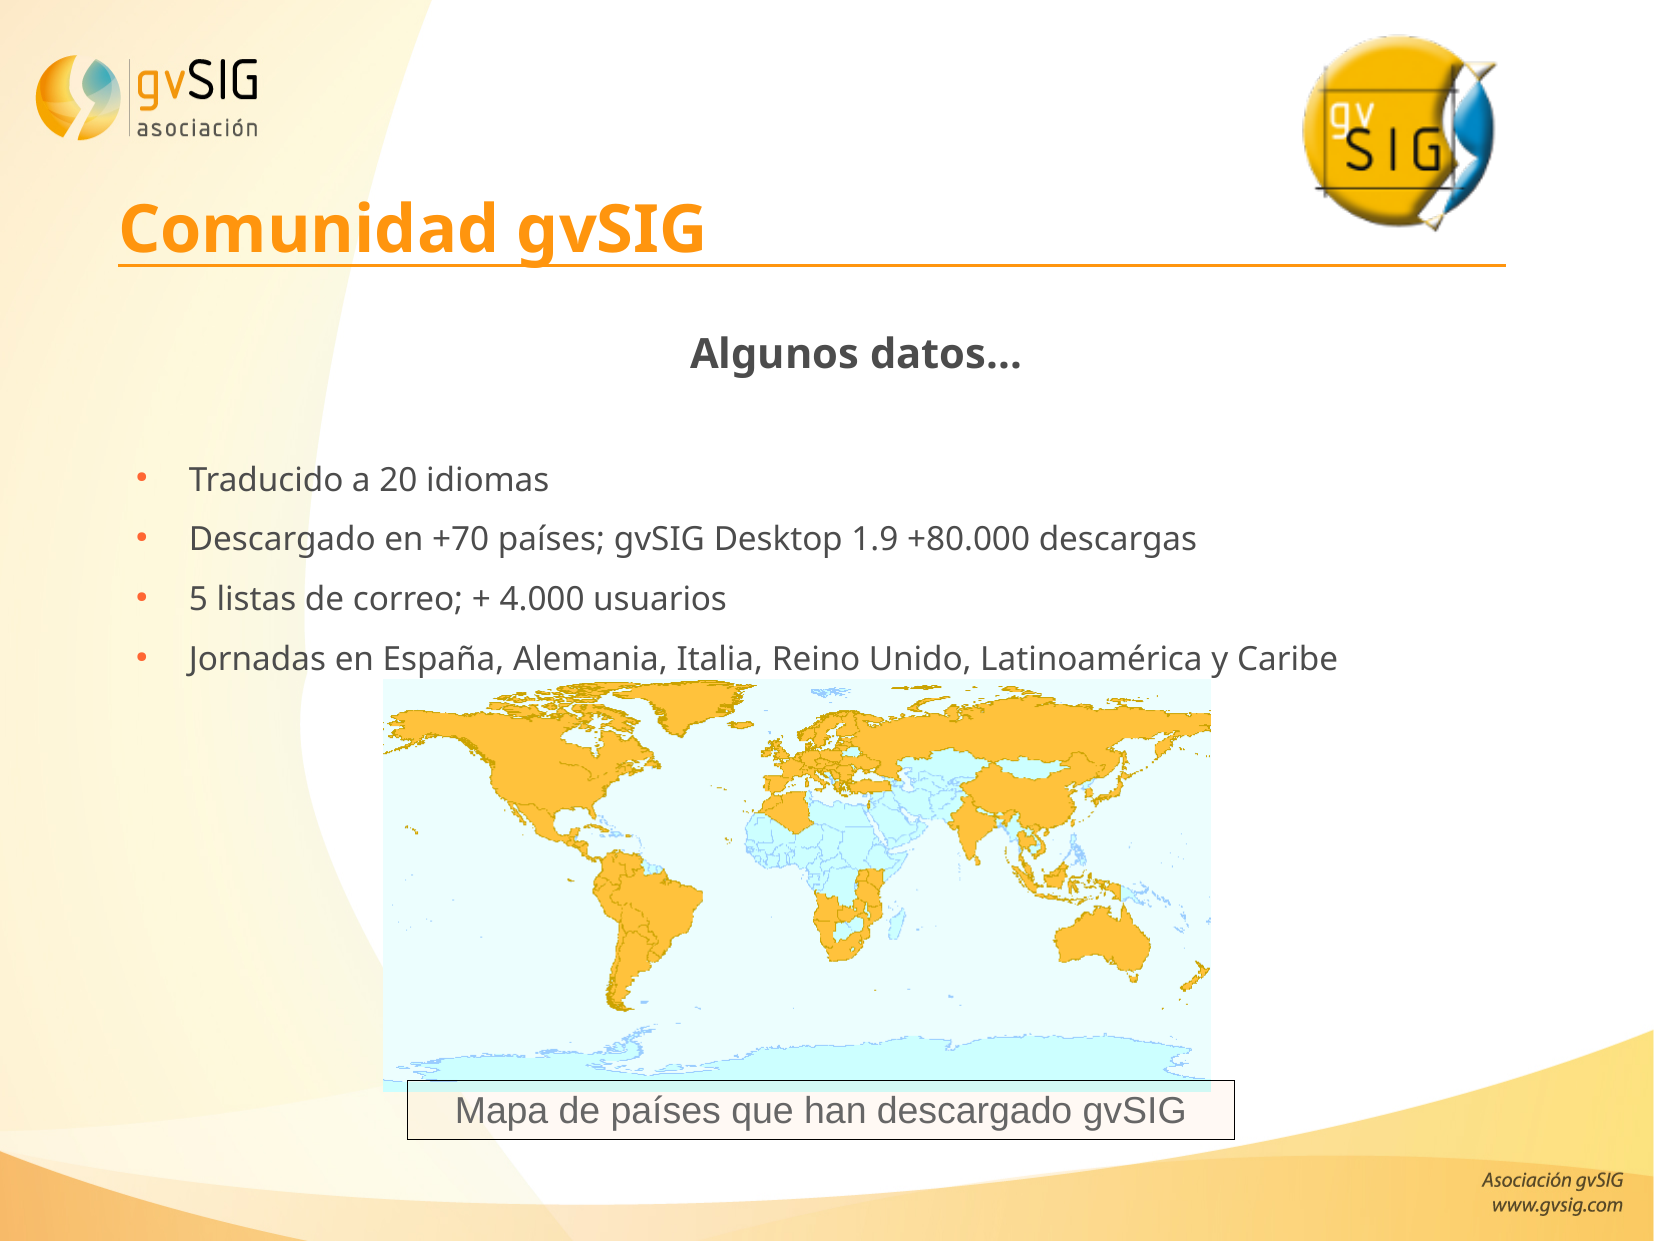

# Comunidad gvSIG
Algunos datos...
Traducido a 20 idiomas
Descargado en +70 países; gvSIG Desktop 1.9 +80.000 descargas
5 listas de correo; + 4.000 usuarios
Jornadas en España, Alemania, Italia, Reino Unido, Latinoamérica y Caribe
Mapa de países que han descargado gvSIG